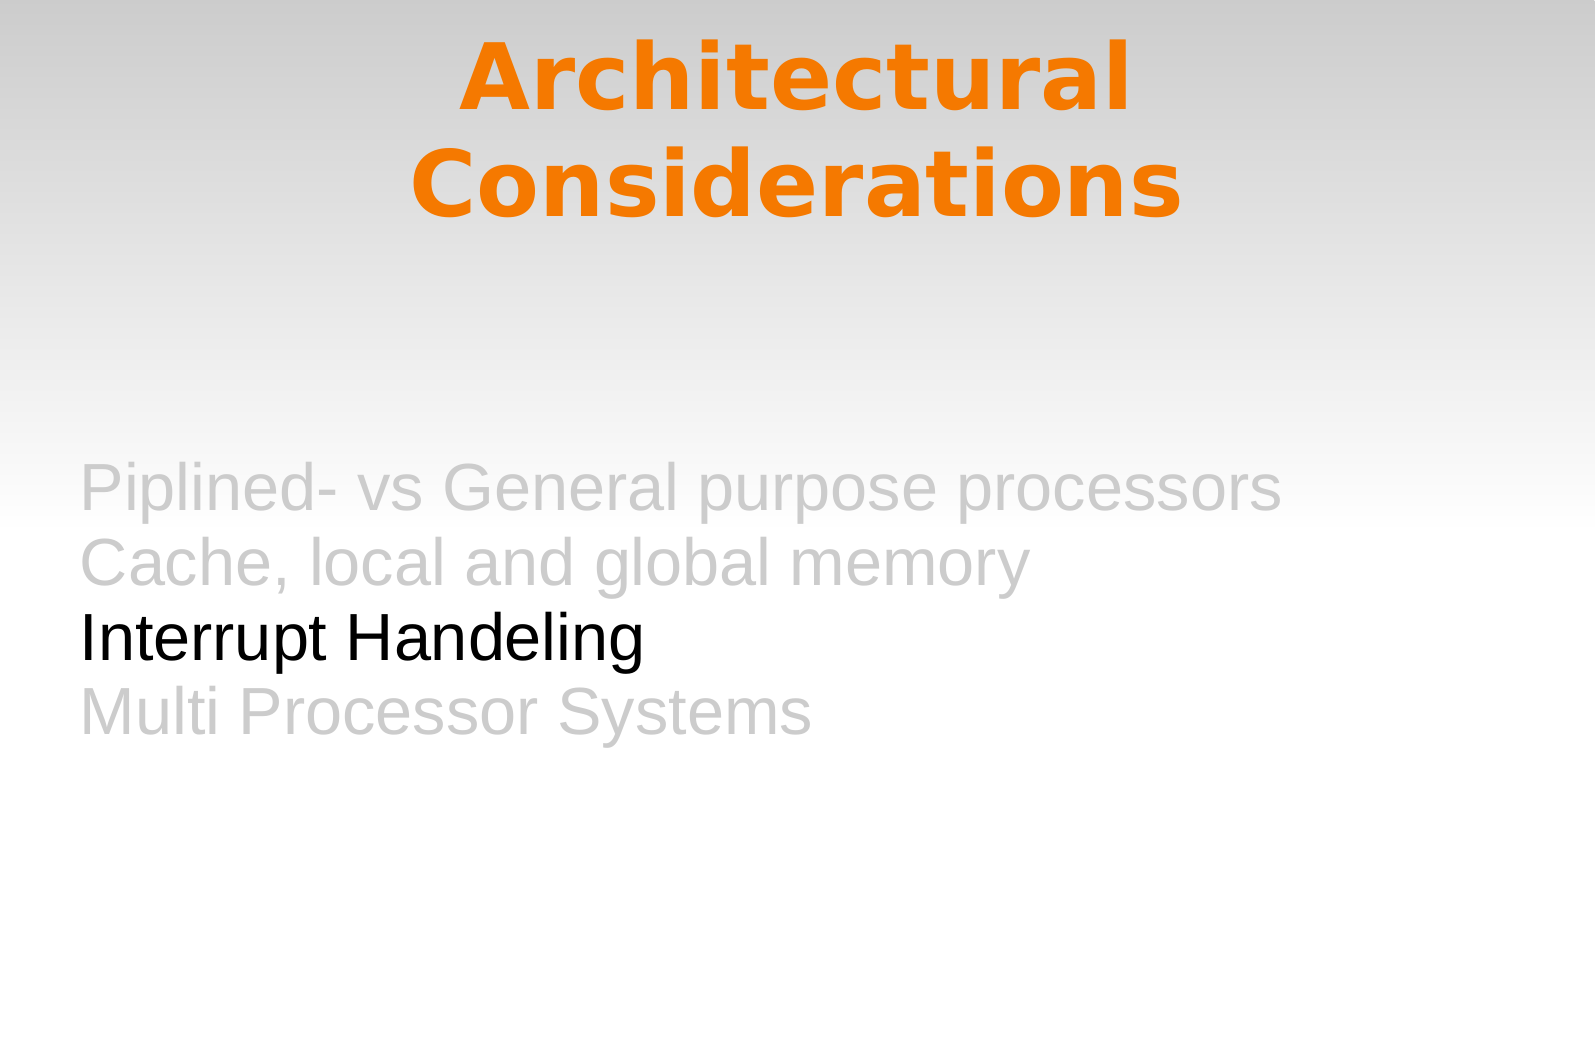

# Architectural Considerations
Piplined- vs General purpose processors
Cache, local and global memory
Interrupt Handeling
Multi Processor Systems